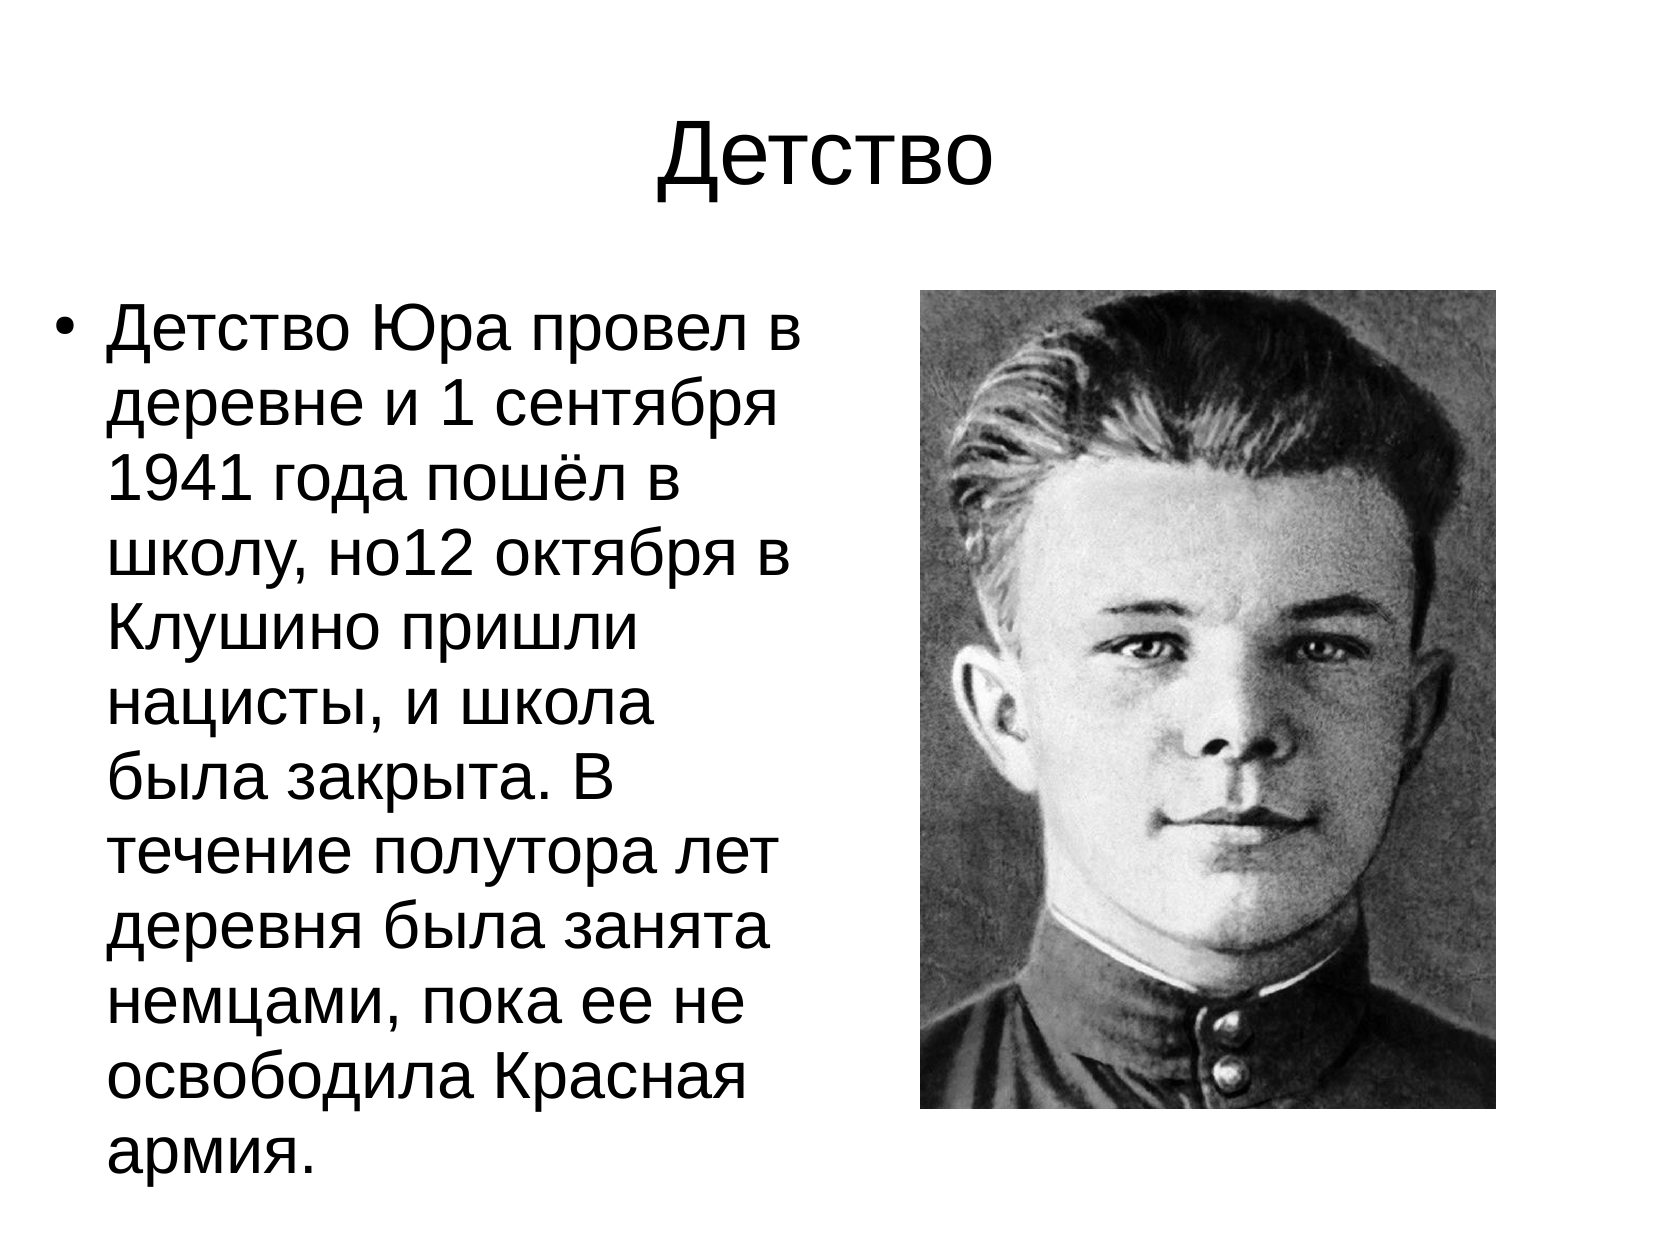

# Детство
Детство Юра провел в деревне и 1 сентября 1941 года пошёл в школу, но12 октября в Клушино пришли нацисты, и школа была закрыта. В течение полутора лет деревня была занята немцами, пока ее не освободила Красная армия.